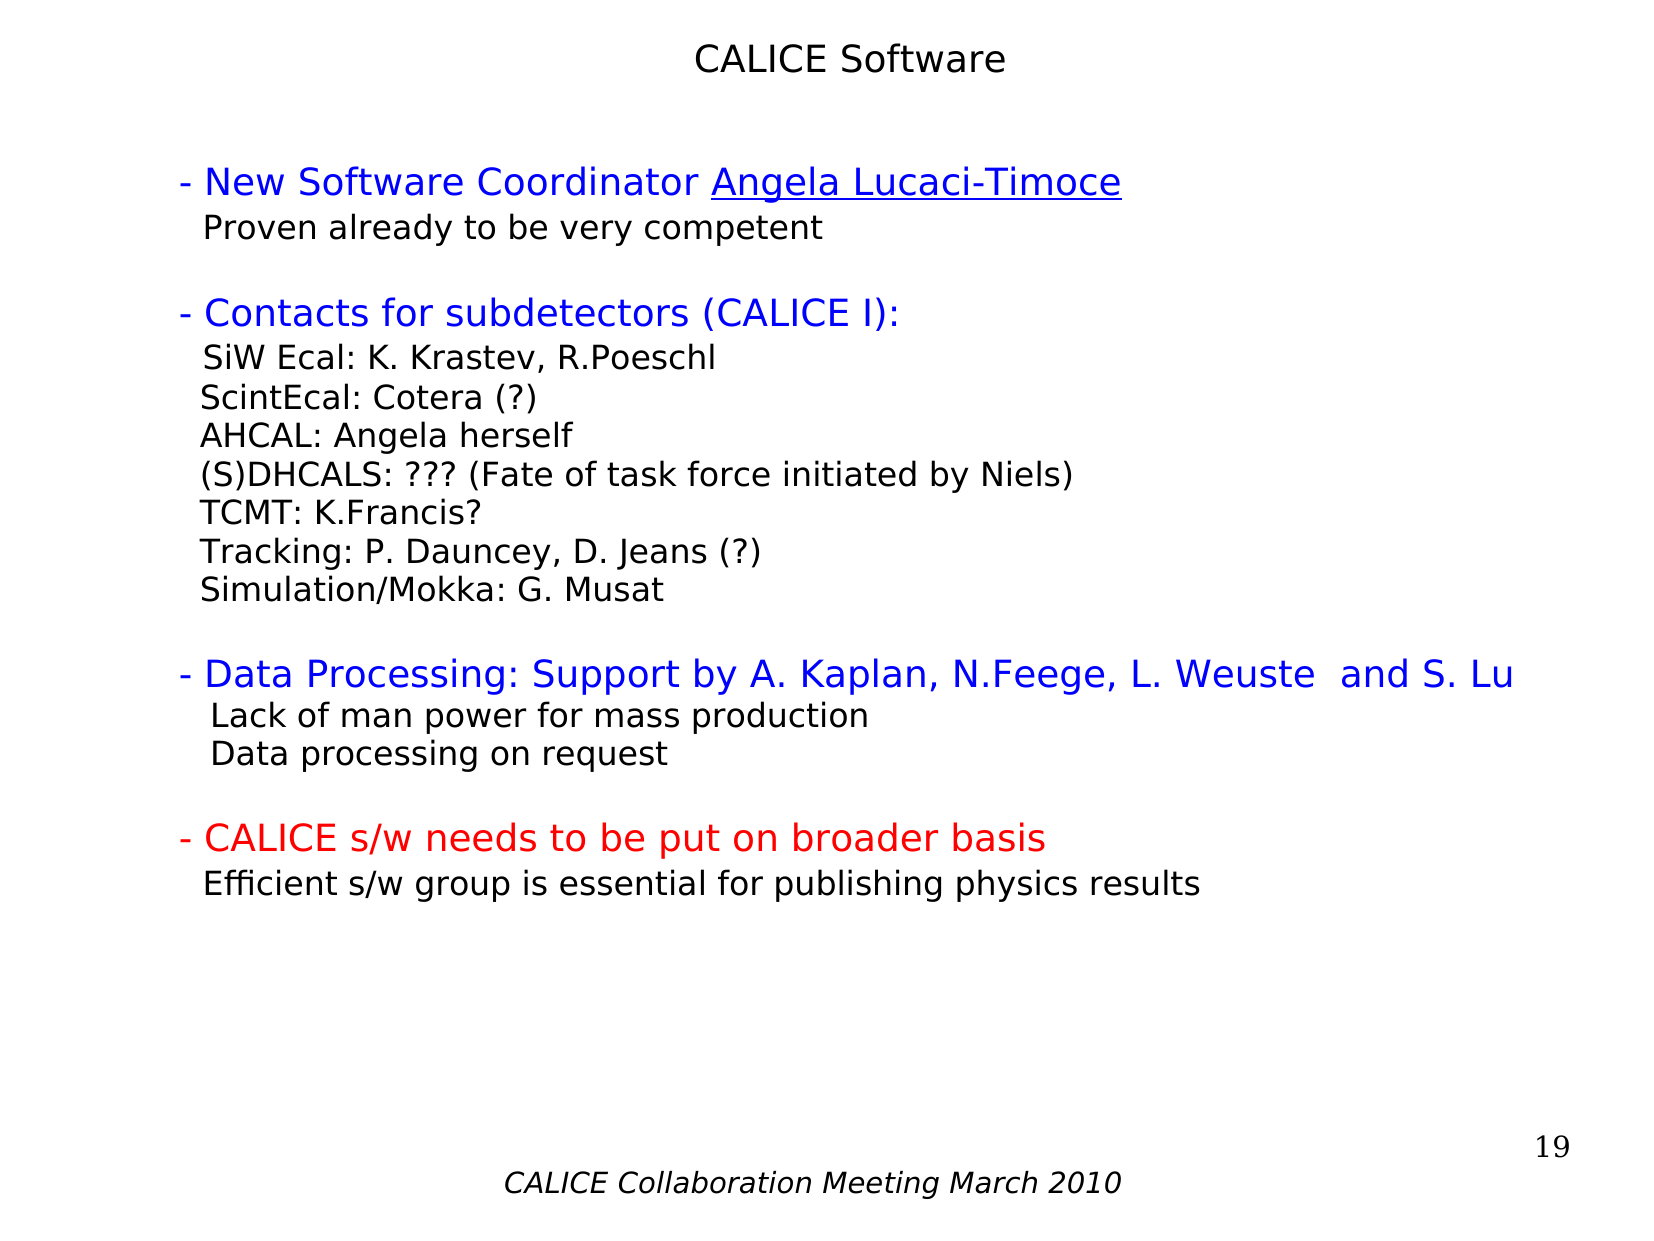

CALICE Software
- New Software Coordinator Angela Lucaci-Timoce
 Proven already to be very competent
- Contacts for subdetectors (CALICE I):
 SiW Ecal: K. Krastev, R.Poeschl
 ScintEcal: Cotera (?)
 AHCAL: Angela herself
 (S)DHCALS: ??? (Fate of task force initiated by Niels)
 TCMT: K.Francis?
 Tracking: P. Dauncey, D. Jeans (?)
 Simulation/Mokka: G. Musat
- Data Processing: Support by A. Kaplan, N.Feege, L. Weuste and S. Lu
 Lack of man power for mass production
 Data processing on request
- CALICE s/w needs to be put on broader basis
 Efficient s/w group is essential for publishing physics results
19